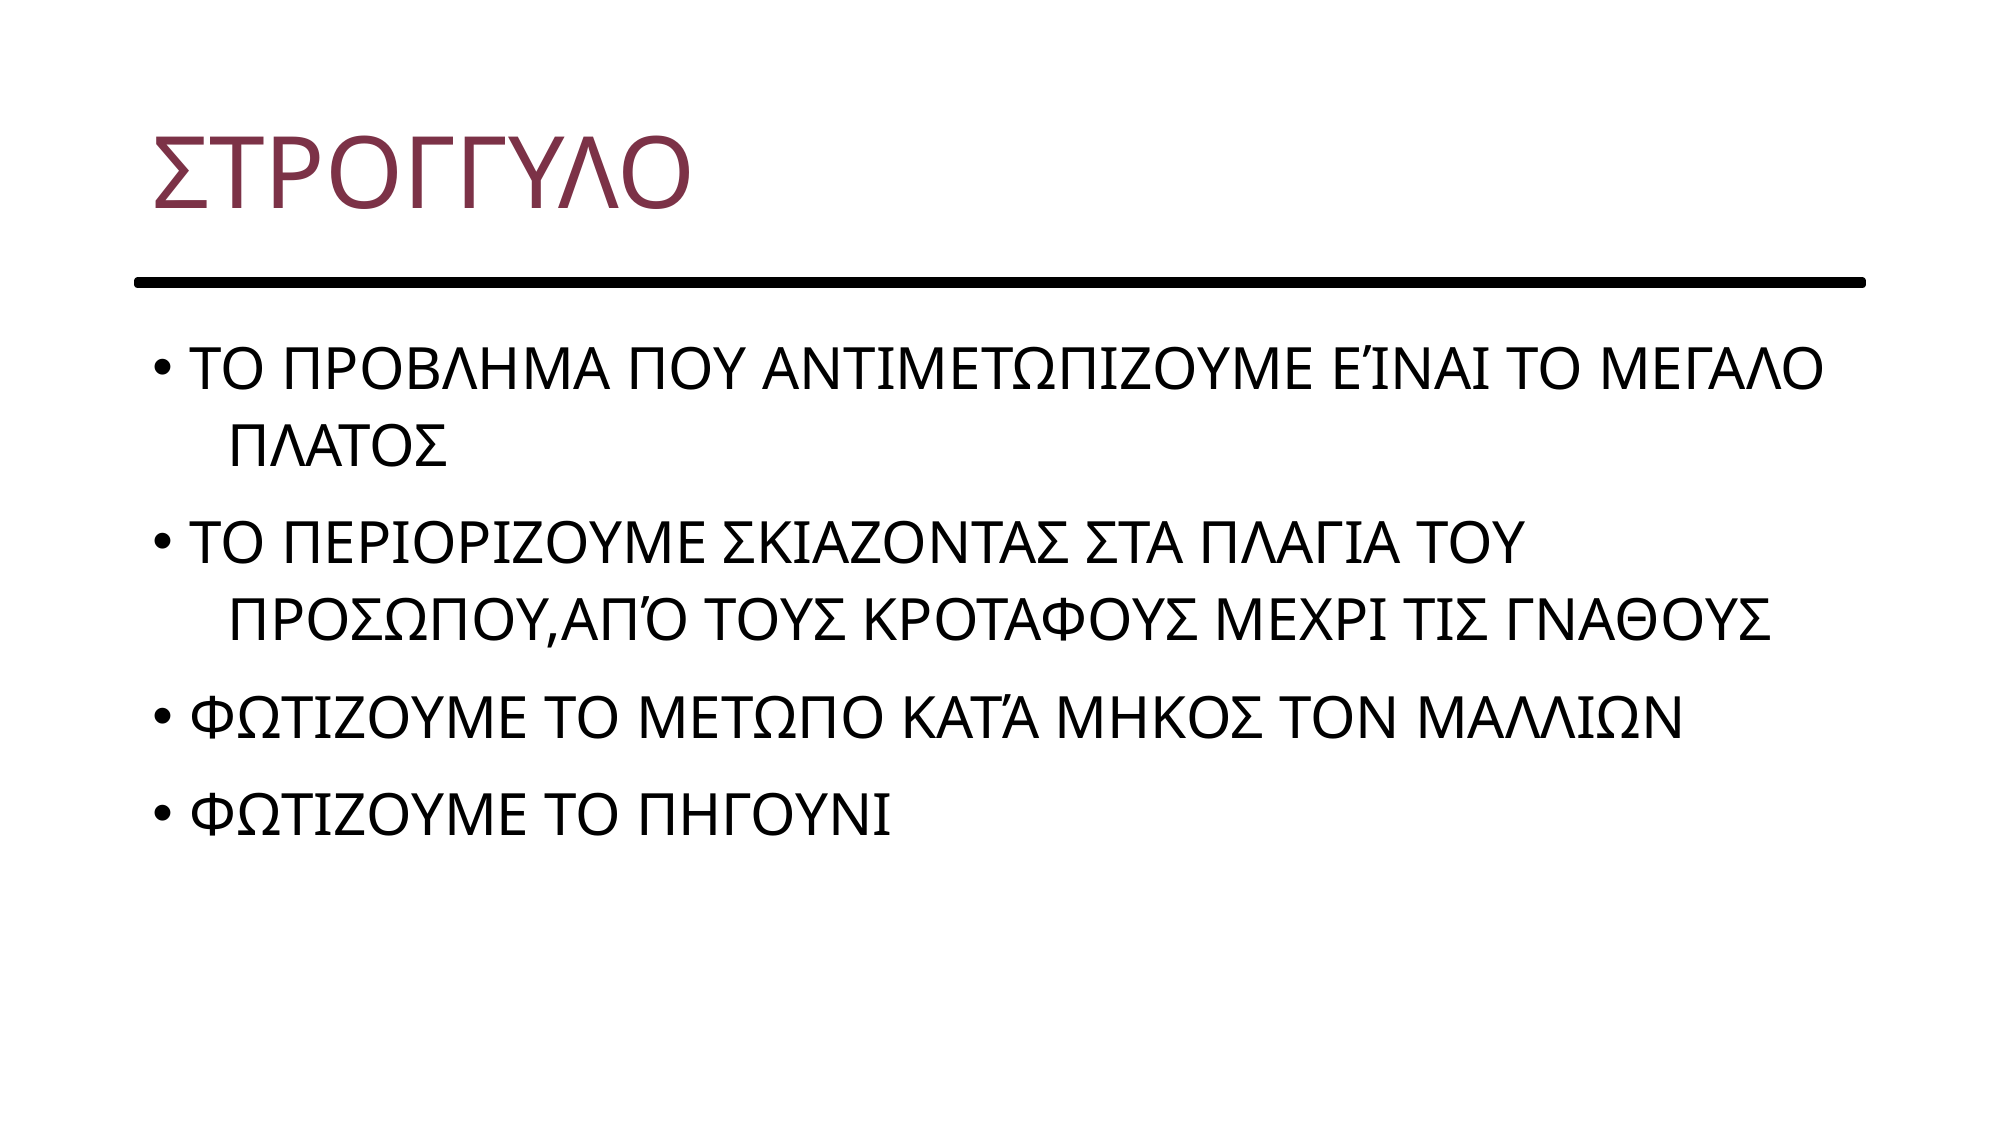

# ΣΤΡΟΓΓΥΛΟ
ΤΟ ΠΡΟΒΛΗΜΑ ΠΟΥ ΑΝΤΙΜΕΤΩΠΙΖΟΥΜΕ ΕΊΝΑΙ ΤΟ ΜΕΓΑΛΟ ΠΛΑΤΟΣ
ΤΟ ΠΕΡΙΟΡΙΖΟΥΜΕ ΣΚΙΑΖΟΝΤΑΣ ΣΤΑ ΠΛΑΓΙΑ ΤΟΥ ΠΡΟΣΩΠΟΥ,ΑΠΌ ΤΟΥΣ ΚΡΟΤΑΦΟΥΣ ΜΕΧΡΙ ΤΙΣ ΓΝΑΘΟΥΣ
ΦΩΤΙΖΟΥΜΕ ΤΟ ΜΕΤΩΠΟ ΚΑΤΆ ΜΗΚΟΣ ΤΟΝ ΜΑΛΛΙΩΝ
ΦΩΤΙΖΟΥΜΕ ΤΟ ΠΗΓΟΥΝΙ